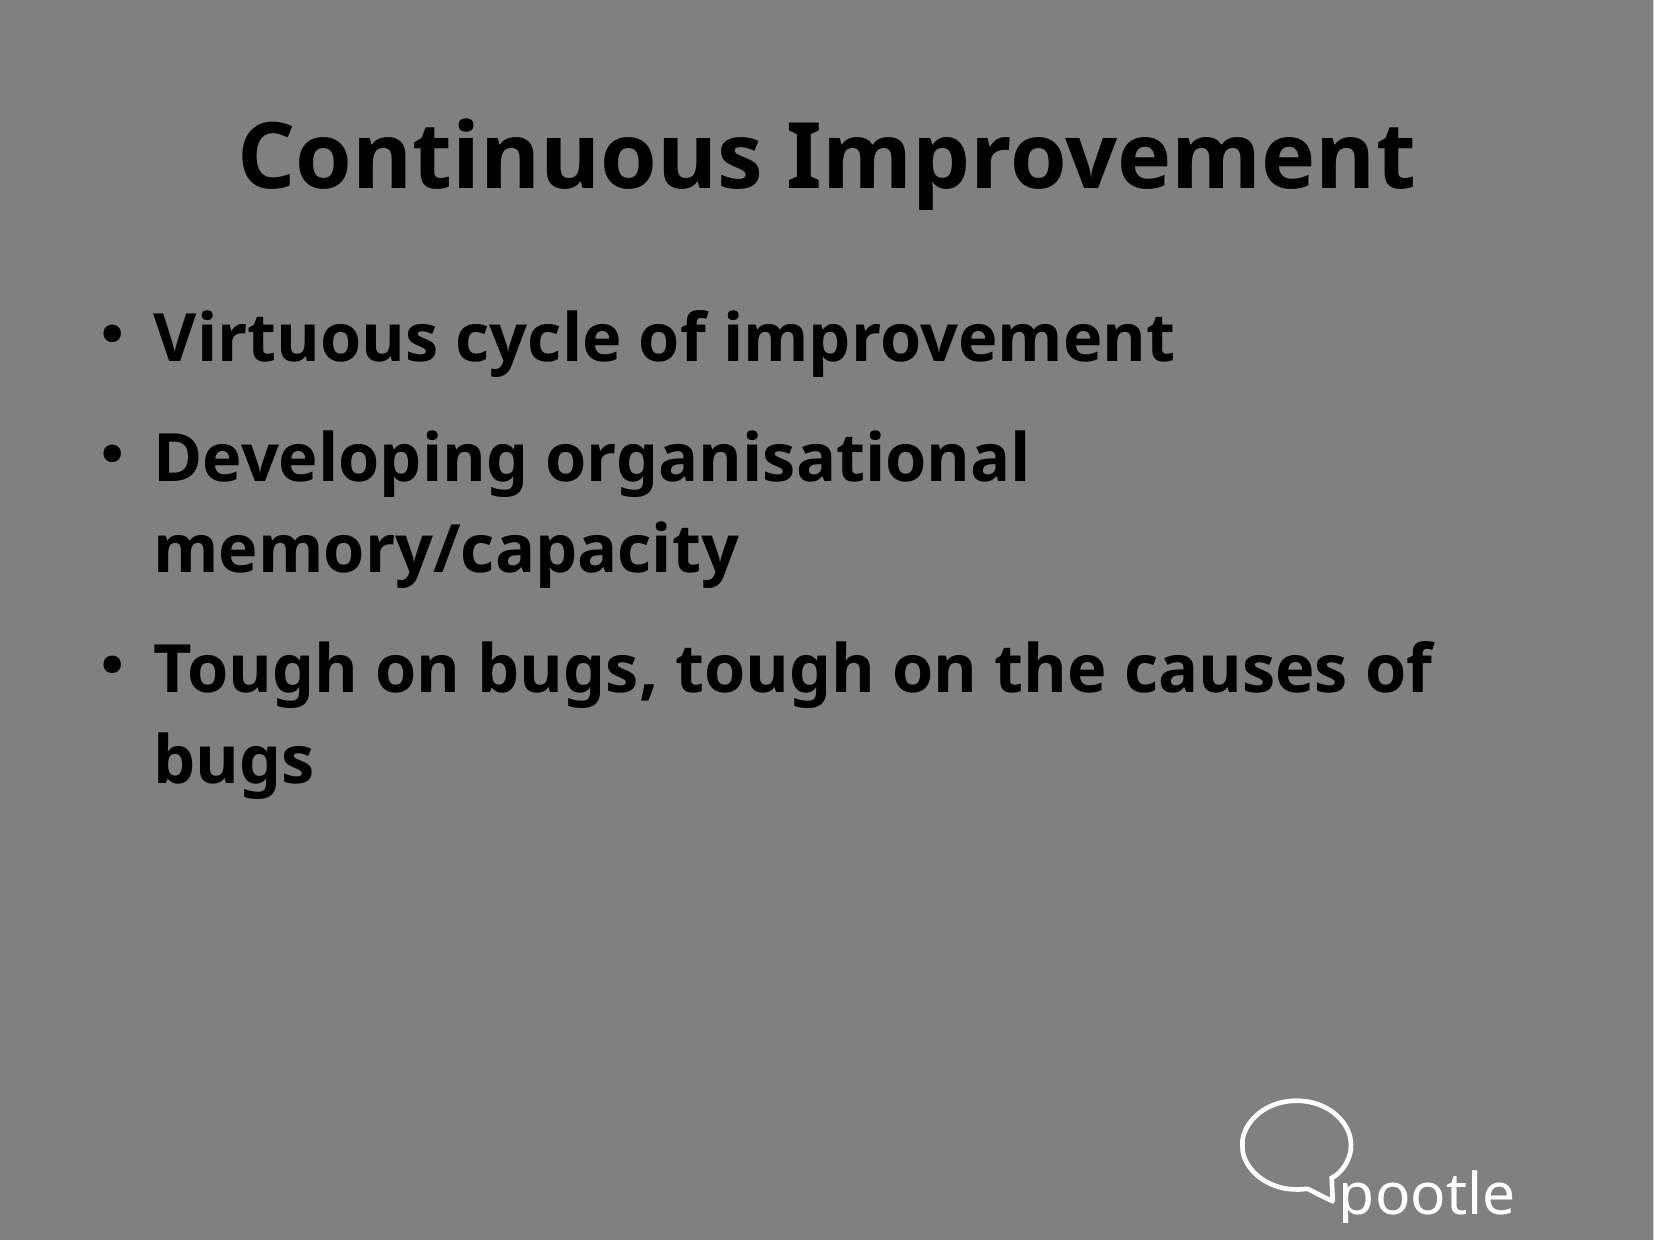

# Continuous Improvement
Virtuous cycle of improvement
Developing organisational memory/capacity
Tough on bugs, tough on the causes of bugs